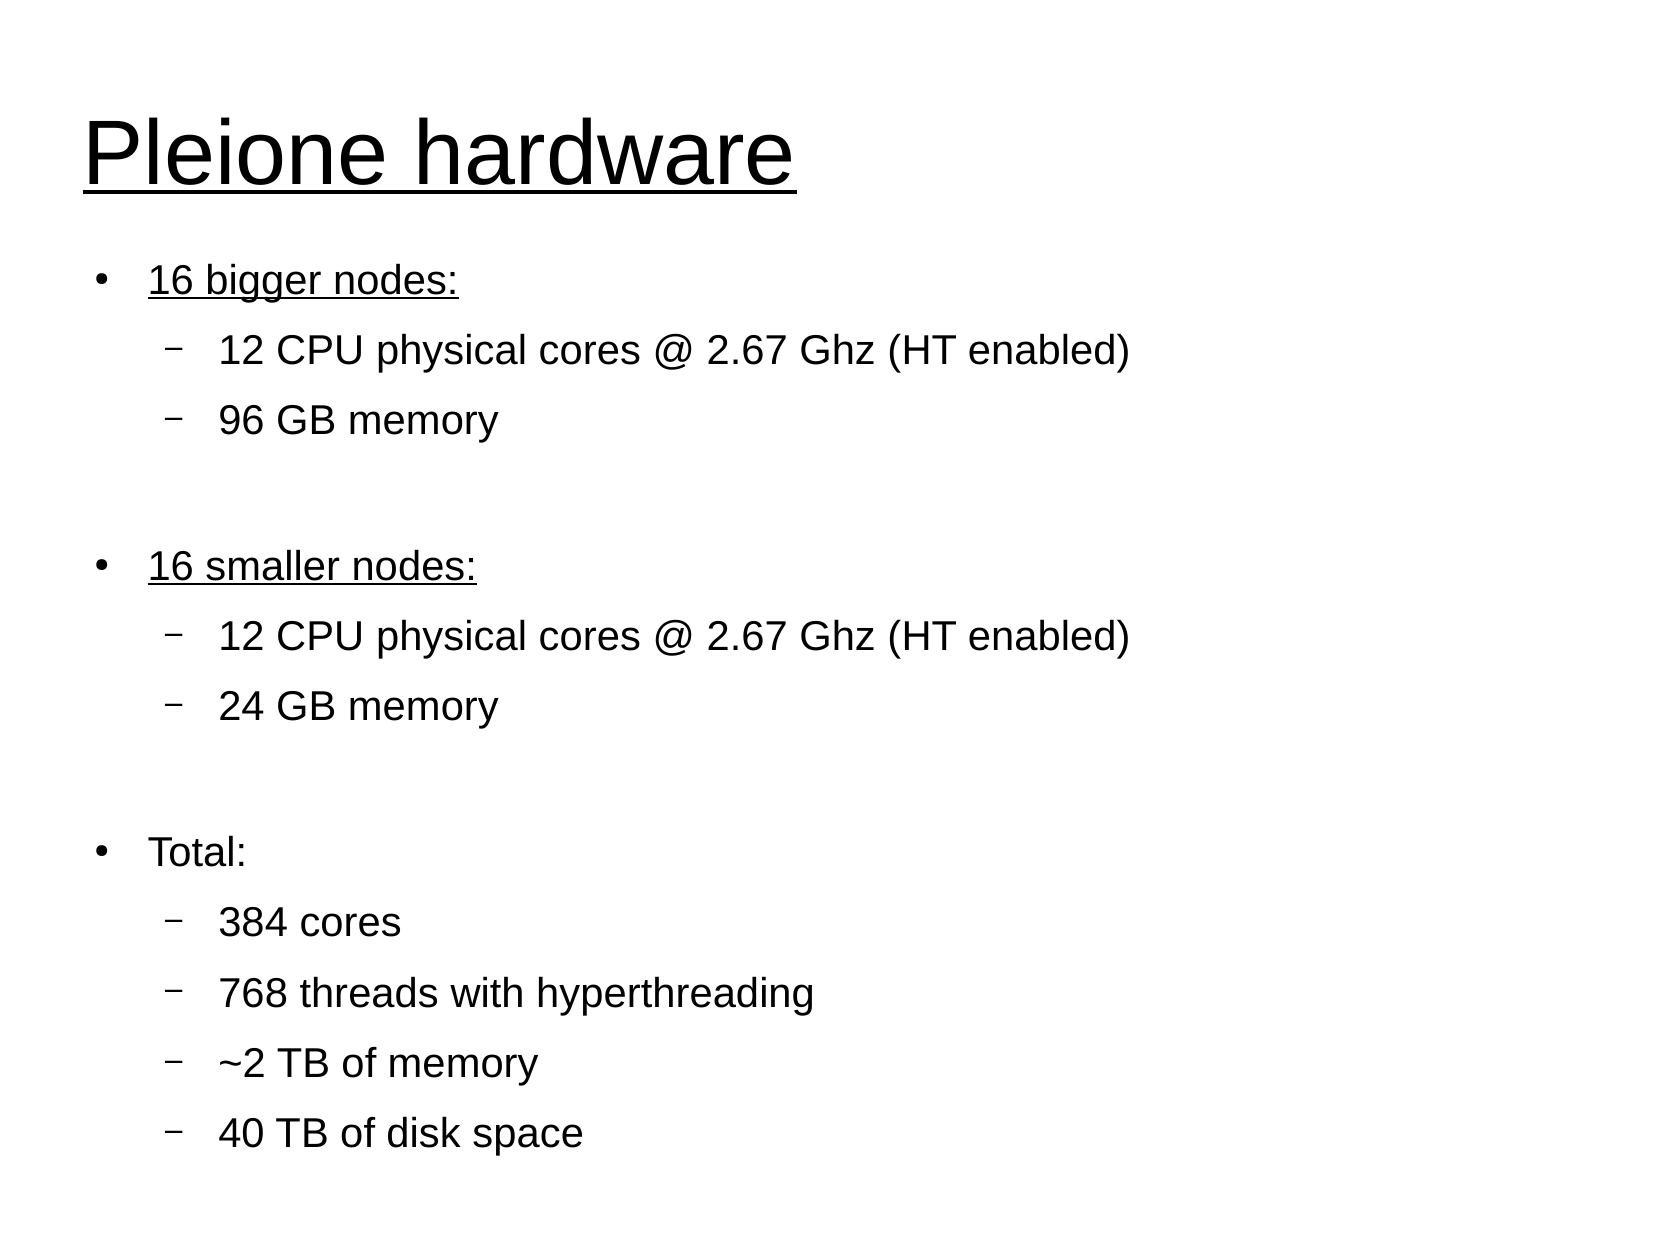

# Pleione hardware
16 bigger nodes:
12 CPU physical cores @ 2.67 Ghz (HT enabled)
96 GB memory
16 smaller nodes:
12 CPU physical cores @ 2.67 Ghz (HT enabled)
24 GB memory
Total:
384 cores
768 threads with hyperthreading
~2 TB of memory
40 TB of disk space